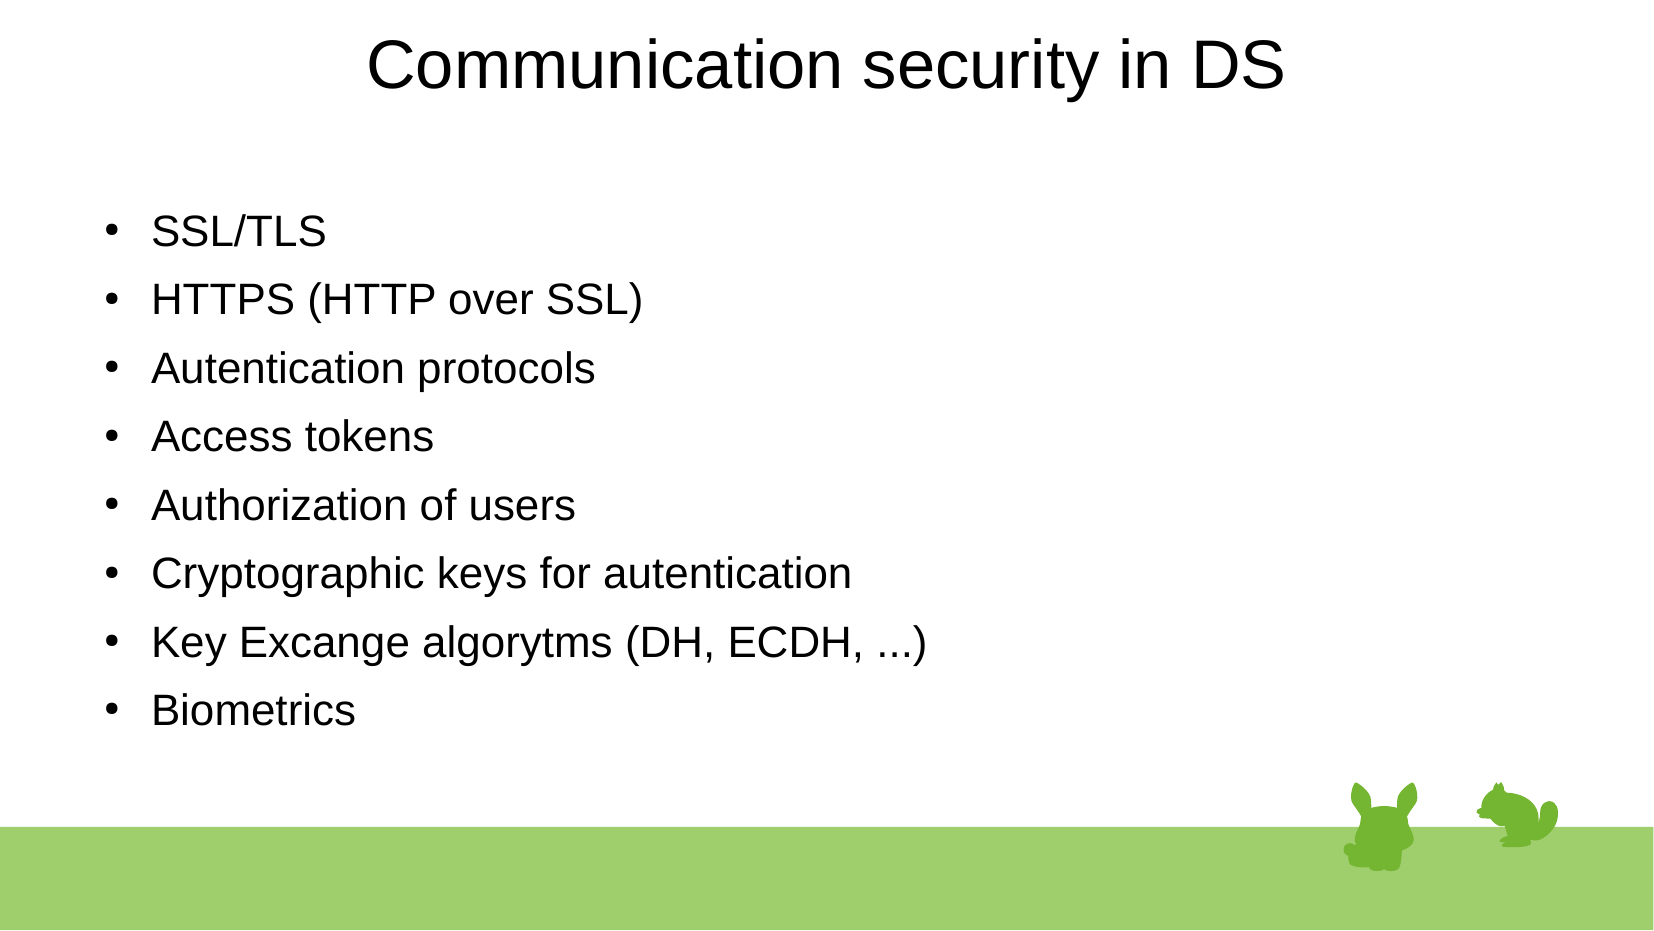

# Communication security in DS
SSL/TLS
HTTPS (HTTP over SSL)
Autentication protocols
Access tokens
Authorization of users
Cryptographic keys for autentication
Key Excange algorytms (DH, ECDH, ...)
Biometrics